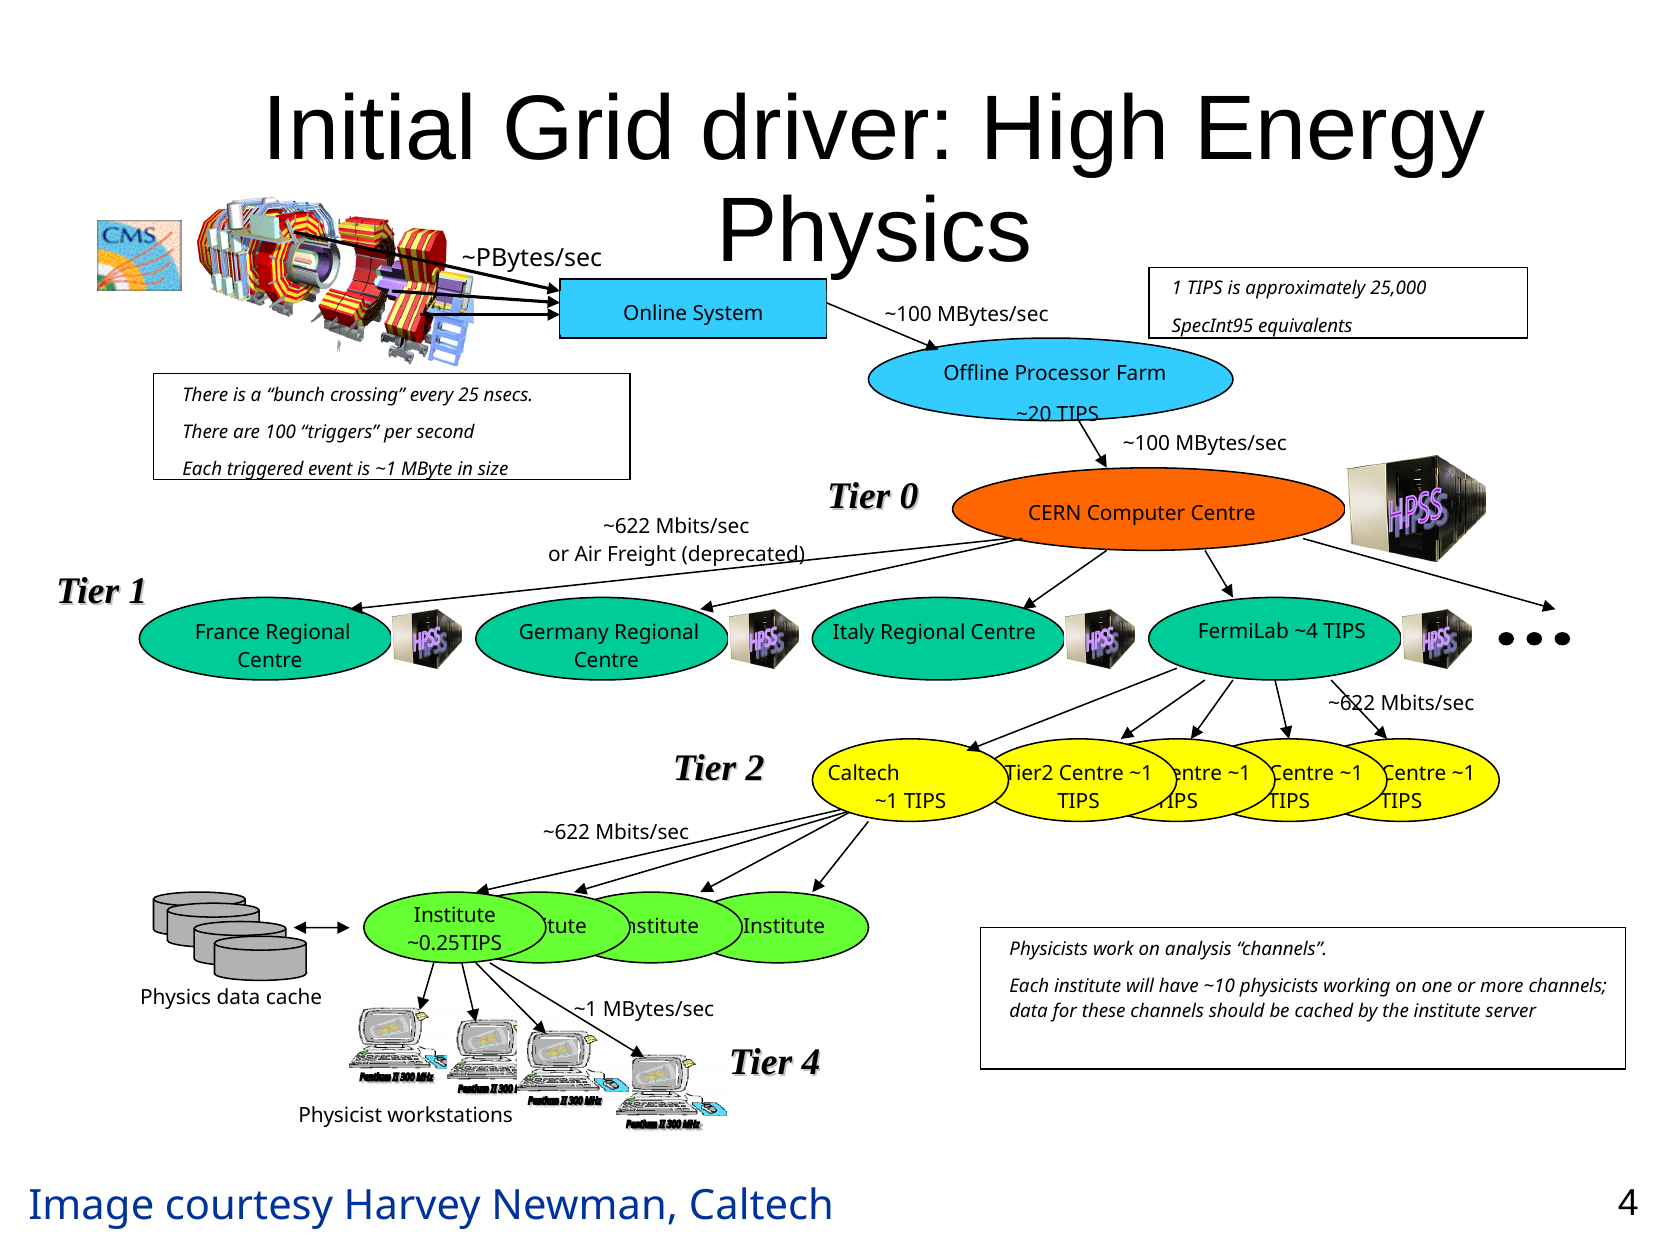

# Initial Grid driver: High Energy Physics
~PBytes/sec
1 TIPS is approximately 25,000
SpecInt95 equivalents
Online System
~100 MBytes/sec
Offline Processor Farm
~20 TIPS
There is a “bunch crossing” every 25 nsecs.
There are 100 “triggers” per second
Each triggered event is ~1 MByte in size
~100 MBytes/sec
HPSS
Tier 0
CERN Computer Centre
 ~622 Mbits/sec or Air Freight (deprecated)
Tier 1
FermiLab ~4 TIPS
France Regional Centre
HPSS
Germany Regional Centre
HPSS
 Italy Regional Centre
HPSS
HPSS
~622 Mbits/sec
Tier 2
Caltech ~1 TIPS
Tier2 Centre ~1 TIPS
Tier2 Centre ~1 TIPS
Tier2 Centre ~1 TIPS
Tier2 Centre ~1 TIPS
~622 Mbits/sec
Institute ~0.25TIPS
Institute
Institute
Institute
Physicists work on analysis “channels”.
Each institute will have ~10 physicists working on one or more channels; data for these channels should be cached by the institute server
Physics data cache
~1 MBytes/sec
Pentium II 300 MHz
Pentium II 300 MHz
Pentium II 300 MHz
Tier 4
Pentium II 300 MHz
Physicist workstations
Image courtesy Harvey Newman, Caltech